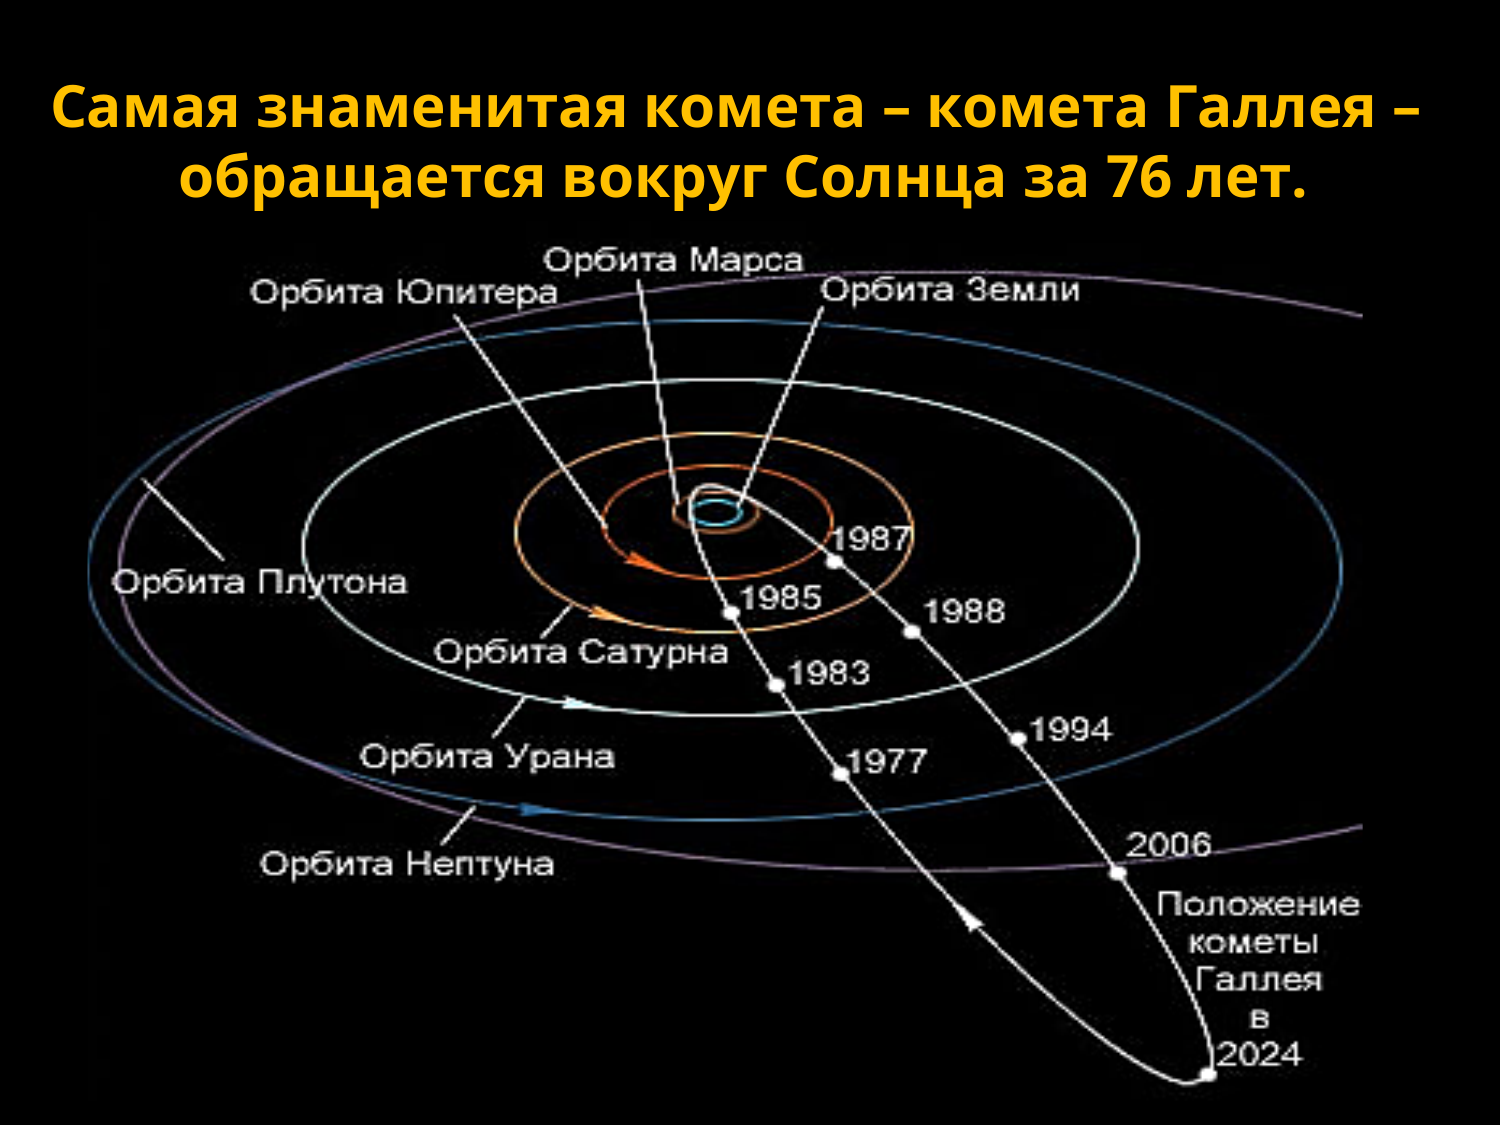

Самая знаменитая комета – комета Галлея –
обращается вокруг Солнца за 76 лет.